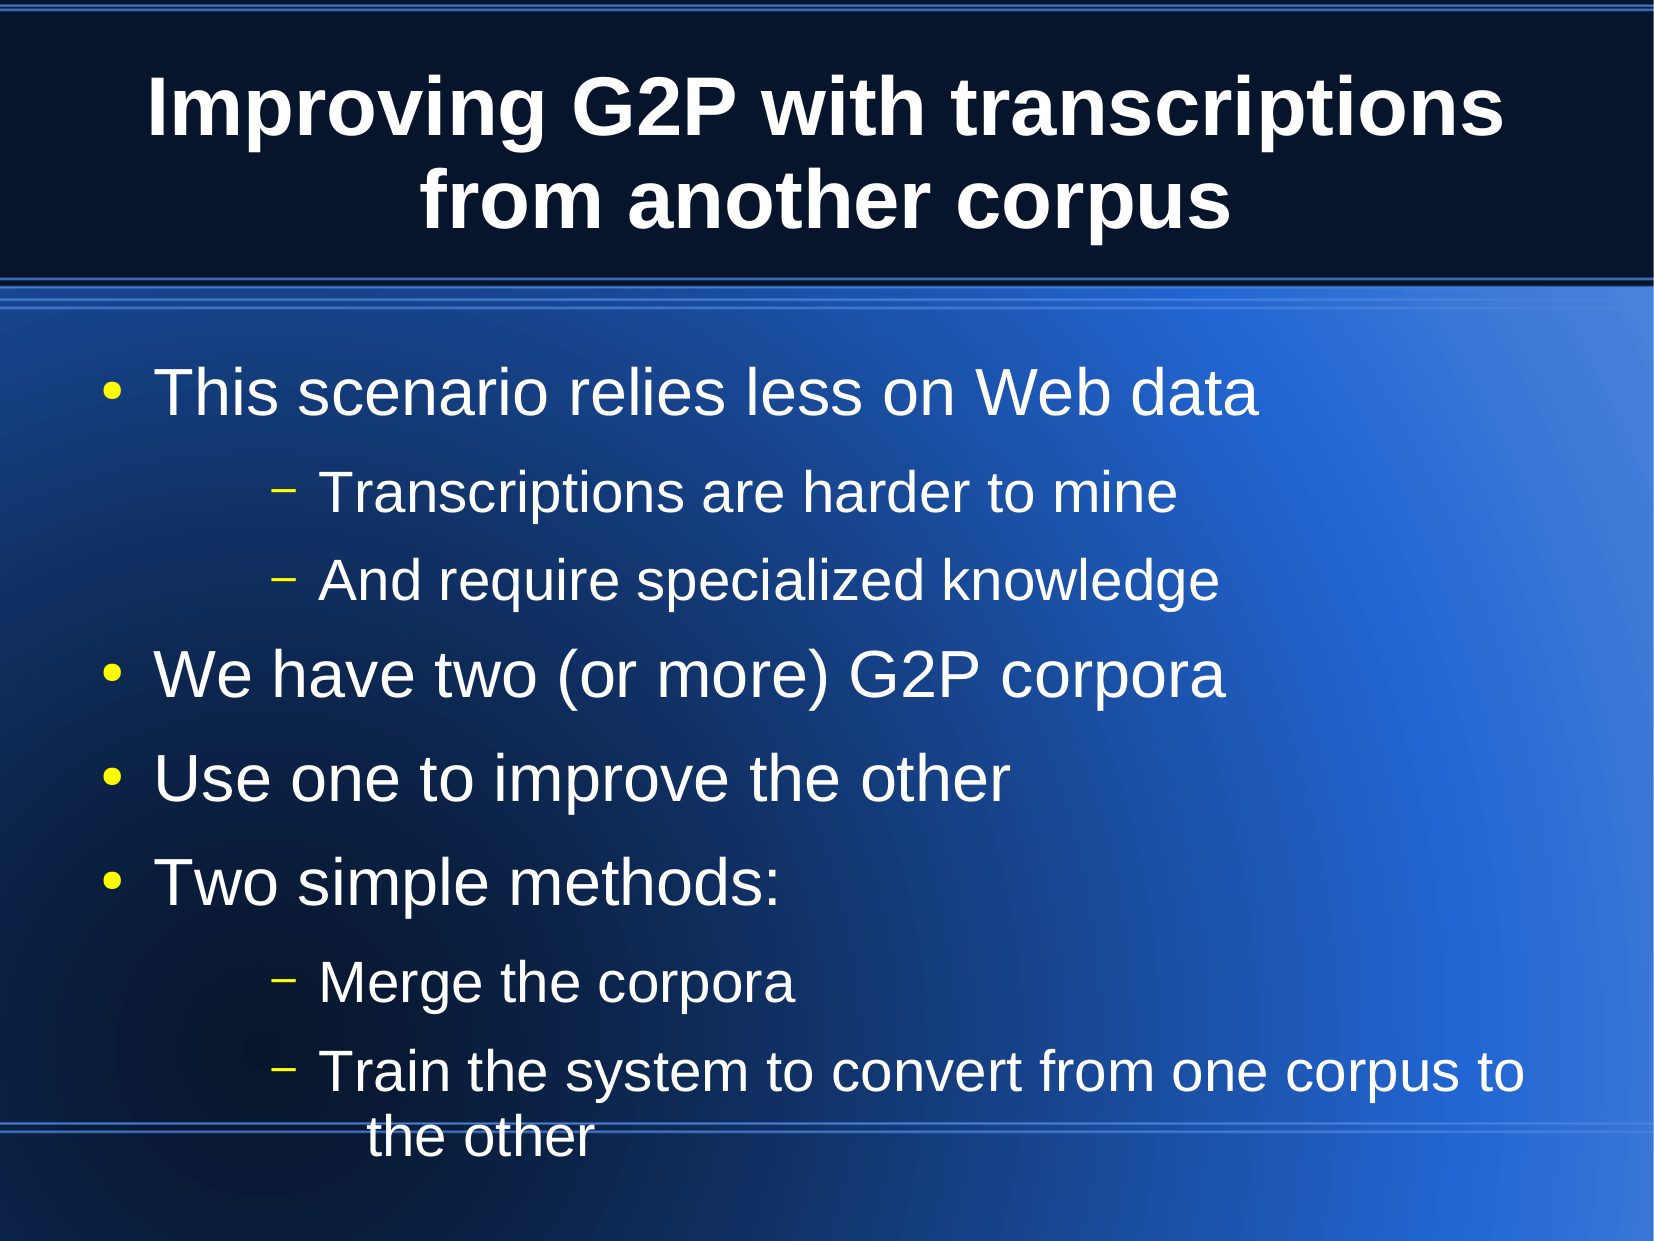

# Improving G2P with transcriptions from another corpus
This scenario relies less on Web data
Transcriptions are harder to mine
And require specialized knowledge
We have two (or more) G2P corpora
Use one to improve the other
Two simple methods:
Merge the corpora
Train the system to convert from one corpus to the other